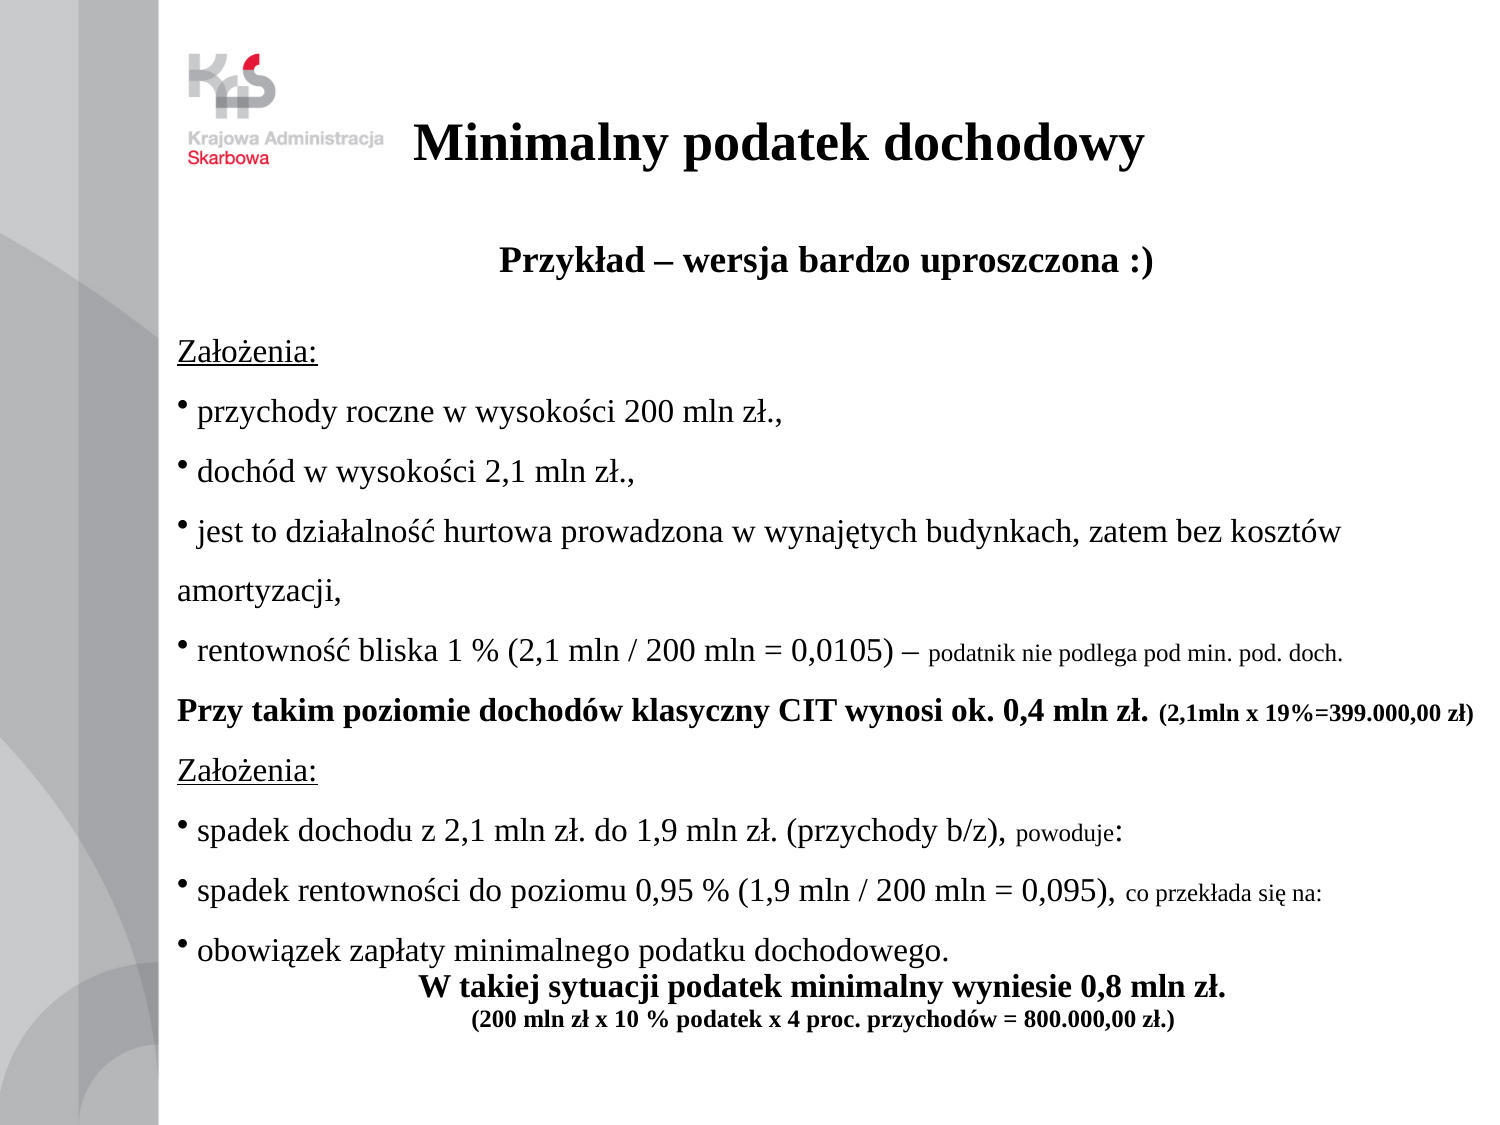

# Minimalny podatek dochodowy
Przykład – wersja bardzo uproszczona :)
Założenia:
 przychody roczne w wysokości 200 mln zł.,
 dochód w wysokości 2,1 mln zł.,
 jest to działalność hurtowa prowadzona w wynajętych budynkach, zatem bez kosztów amortyzacji,
 rentowność bliska 1 % (2,1 mln / 200 mln = 0,0105) – podatnik nie podlega pod min. pod. doch.
Przy takim poziomie dochodów klasyczny CIT wynosi ok. 0,4 mln zł. (2,1mln x 19%=399.000,00 zł)
Założenia:
 spadek dochodu z 2,1 mln zł. do 1,9 mln zł. (przychody b/z), powoduje:
 spadek rentowności do poziomu 0,95 % (1,9 mln / 200 mln = 0,095), co przekłada się na:
 obowiązek zapłaty minimalnego podatku dochodowego.
W takiej sytuacji podatek minimalny wyniesie 0,8 mln zł.
(200 mln zł x 10 % podatek x 4 proc. przychodów = 800.000,00 zł.)